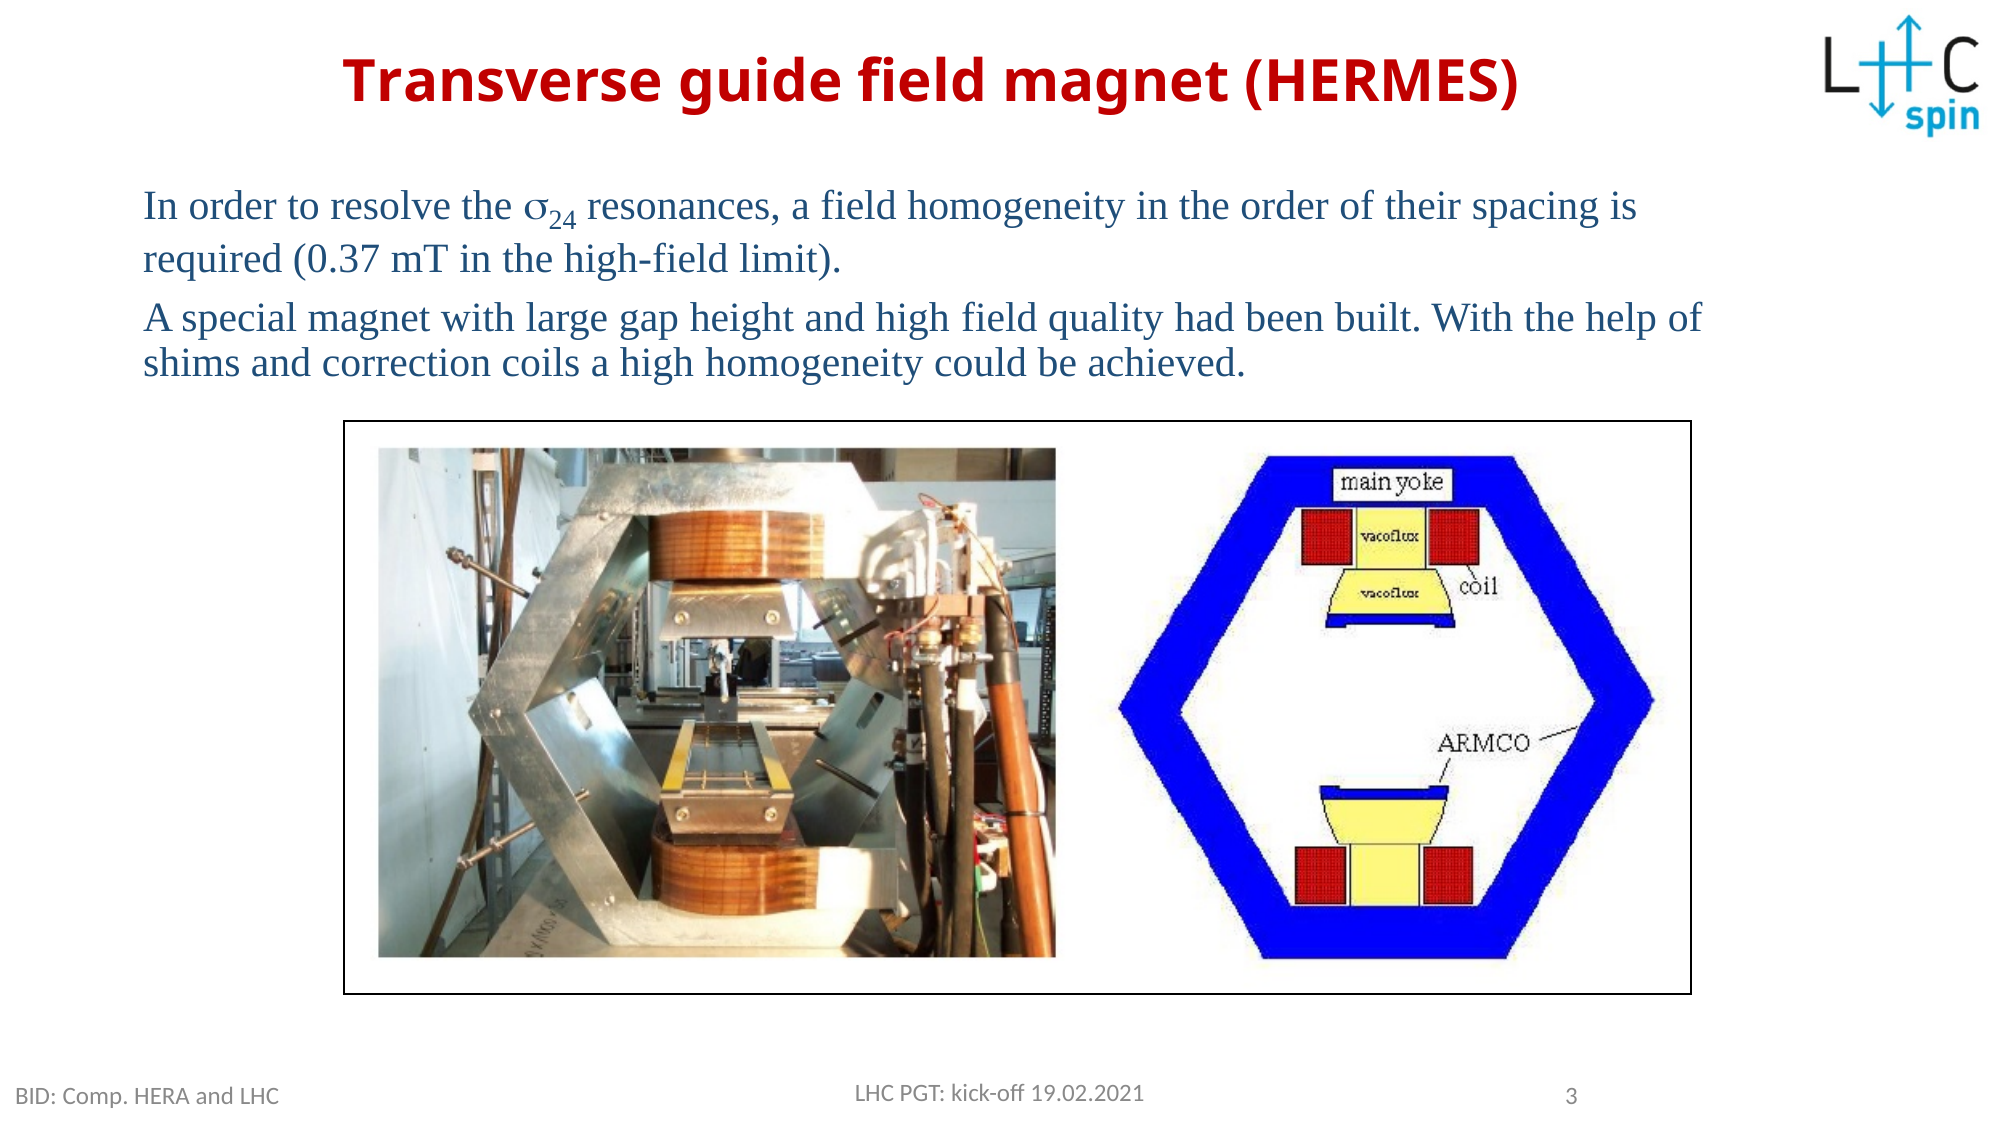

Transverse guide field magnet (HERMES)
In order to resolve the s24 resonances, a field homogeneity in the order of their spacing is required (0.37 mT in the high-field limit).
A special magnet with large gap height and high field quality had been built. With the help of shims and correction coils a high homogeneity could be achieved.
LHC PGT: kick-off 19.02.2021
BID: Comp. HERA and LHC